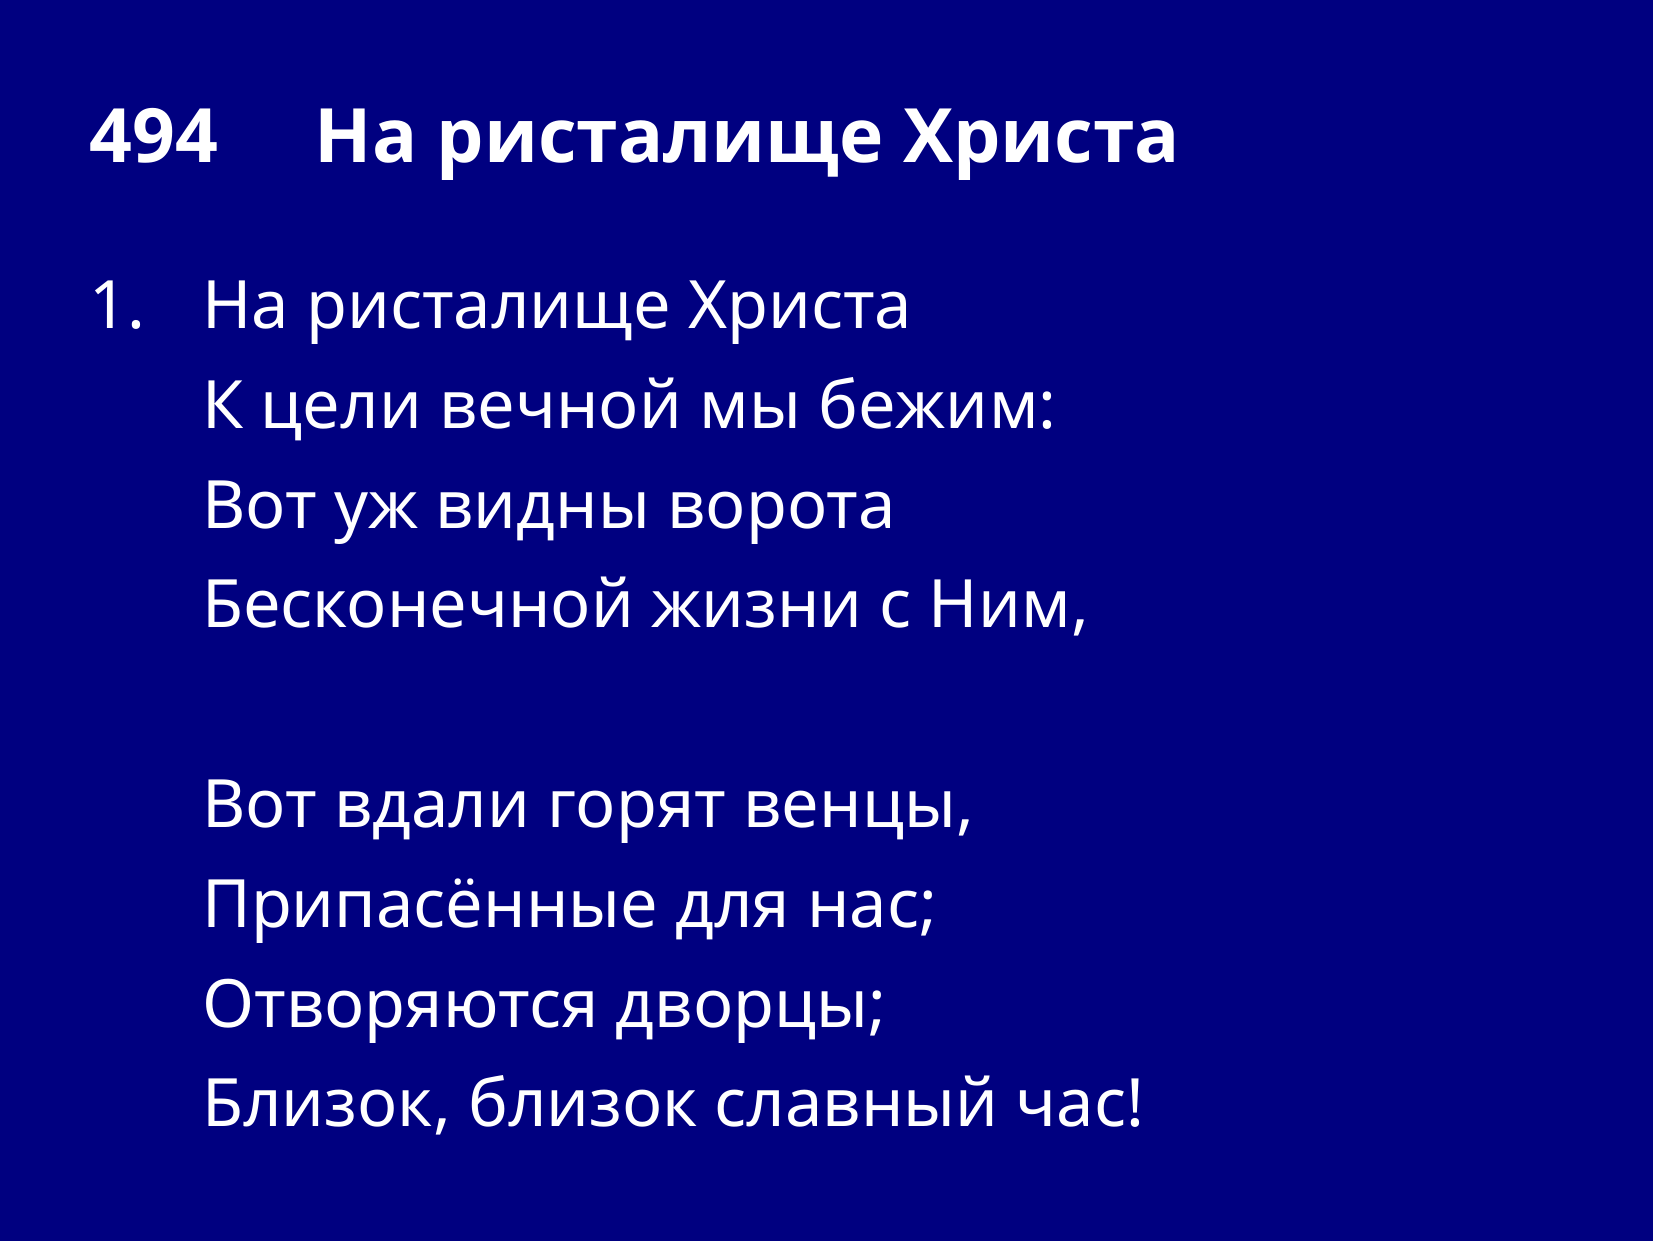

494	На ристалище Христа
1.	На ристалище Христа
	К цели вечной мы бежим:
	Вот уж видны ворота
	Бесконечной жизни с Ним,
	Вот вдали горят венцы,
	Припасённые для нас;
	Отворяются дворцы;
	Близок, близок славный час!